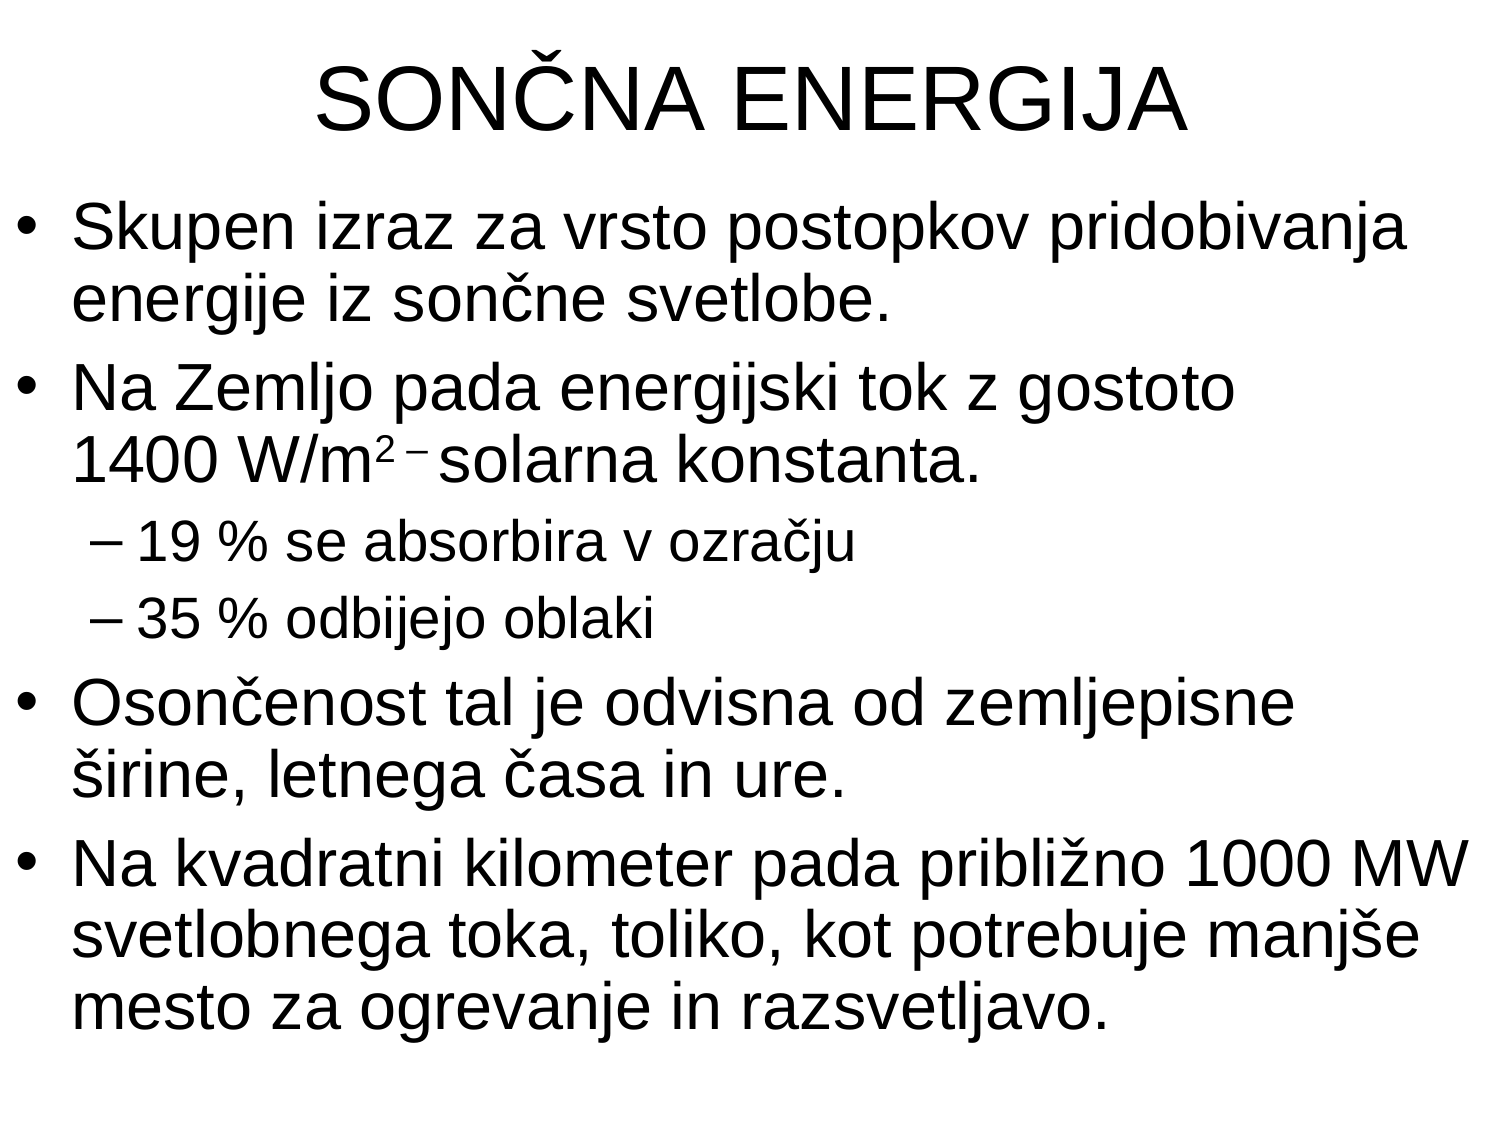

SONČNA ENERGIJA
Skupen izraz za vrsto postopkov pridobivanja energije iz sončne svetlobe.
Na Zemljo pada energijski tok z gostoto 1400 W/m2 – solarna konstanta.
19 % se absorbira v ozračju
35 % odbijejo oblaki
Osončenost tal je odvisna od zemljepisne širine, letnega časa in ure.
Na kvadratni kilometer pada približno 1000 MW svetlobnega toka, toliko, kot potrebuje manjše mesto za ogrevanje in razsvetljavo.